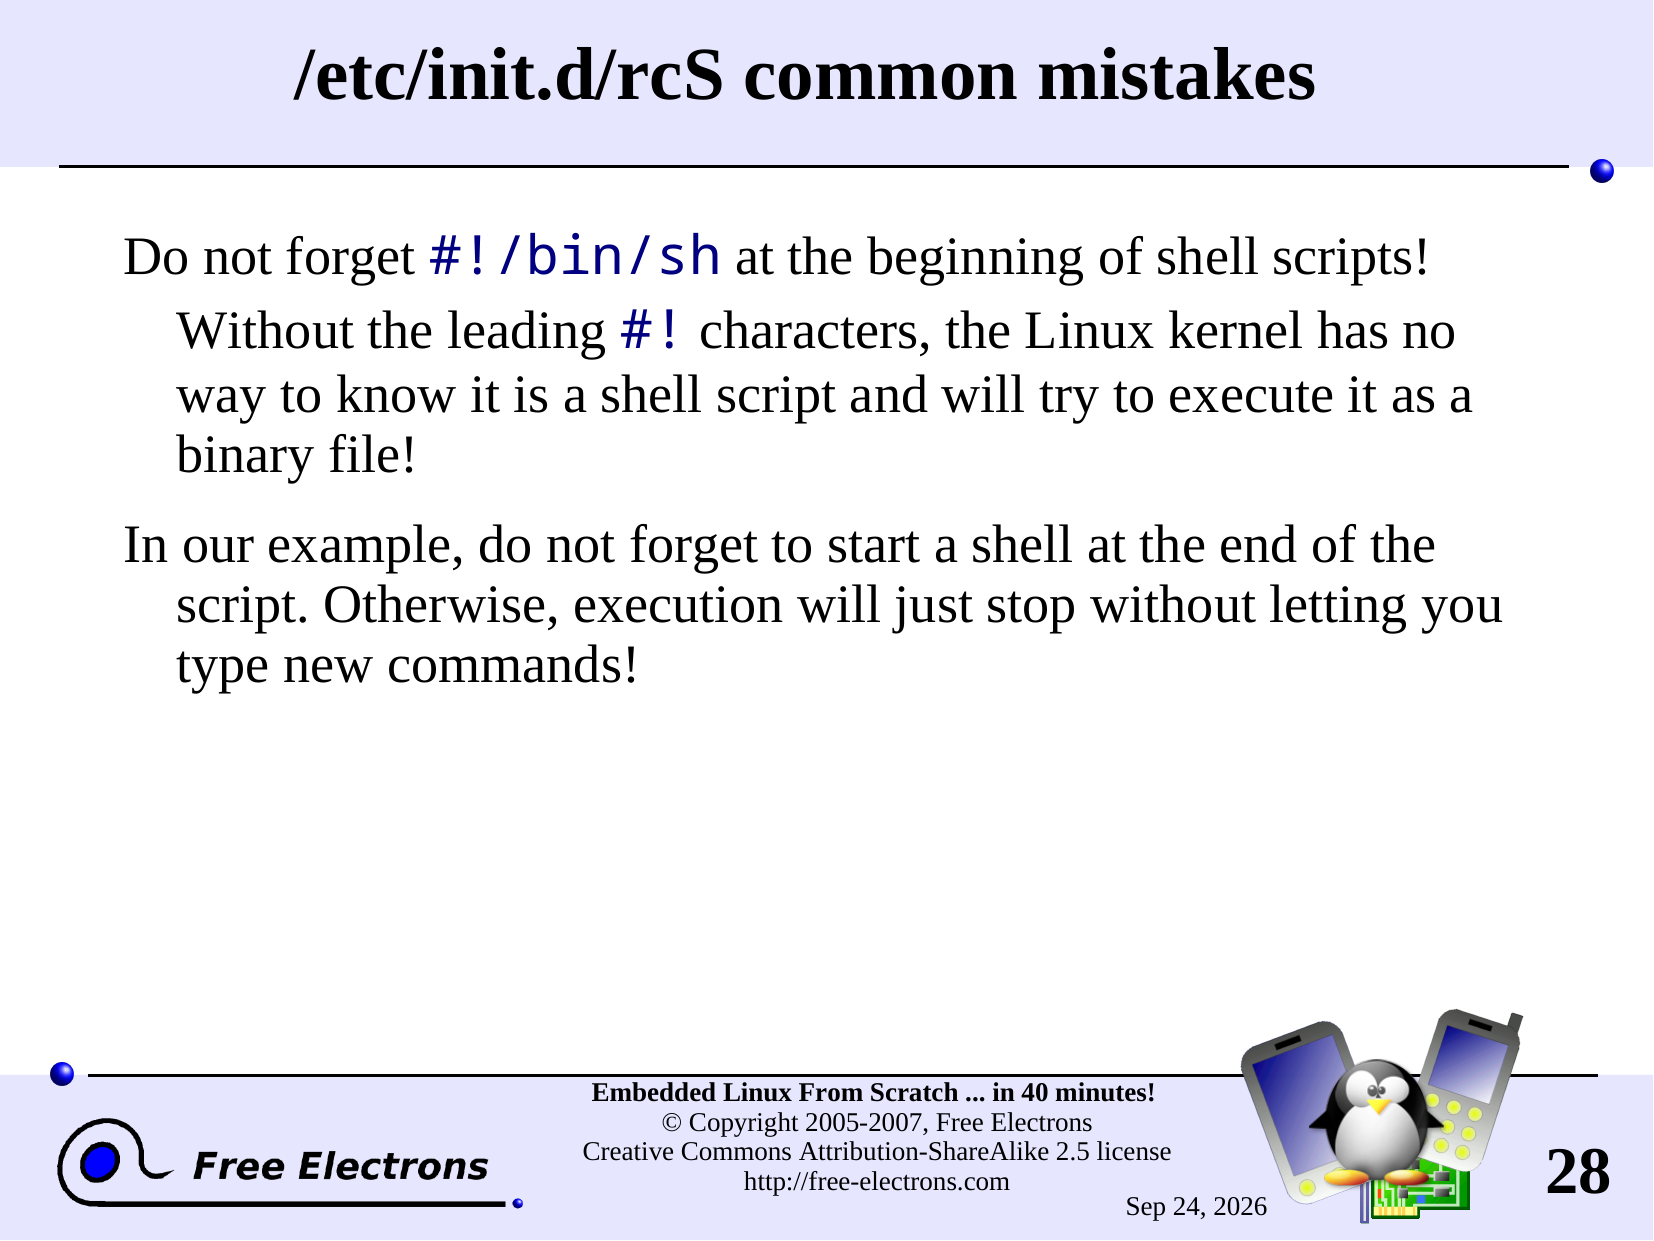

# /etc/init.d/rcS common mistakes
Do not forget #!/bin/sh at the beginning of shell scripts!
Without the leading #! characters, the Linux kernel has no way to know it is a shell script and will try to execute it as a binary file!
In our example, do not forget to start a shell at the end of the script. Otherwise, execution will just stop without letting you type new commands!